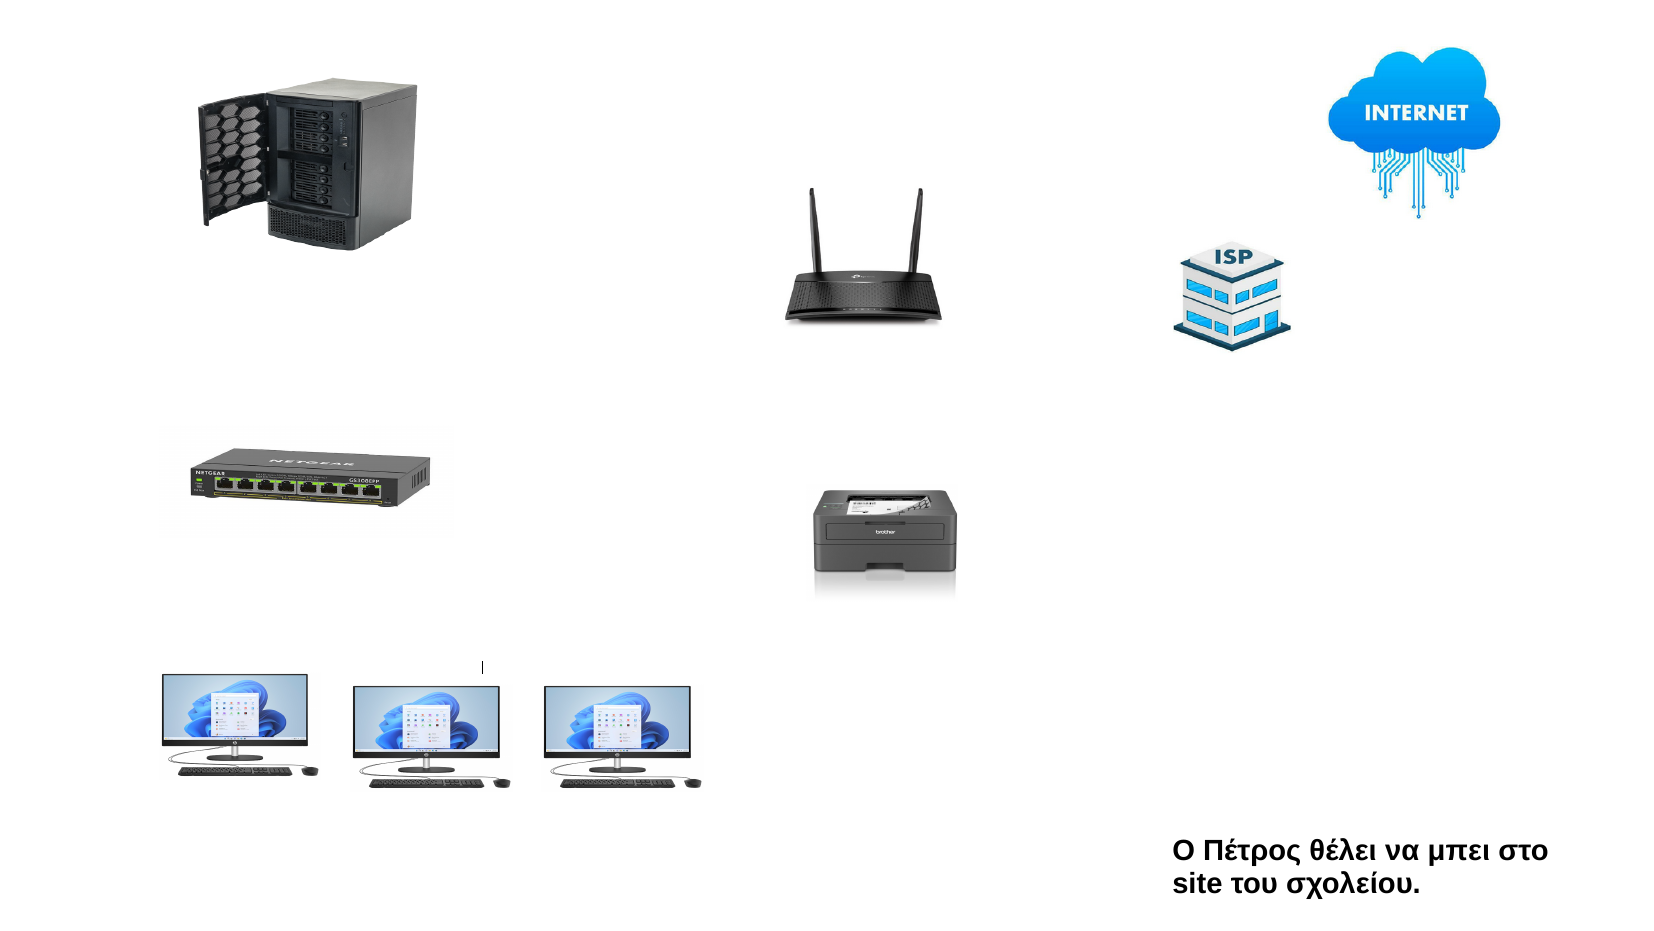

Ο Πέτρος θέλει να μπει στο site του σχολείου.